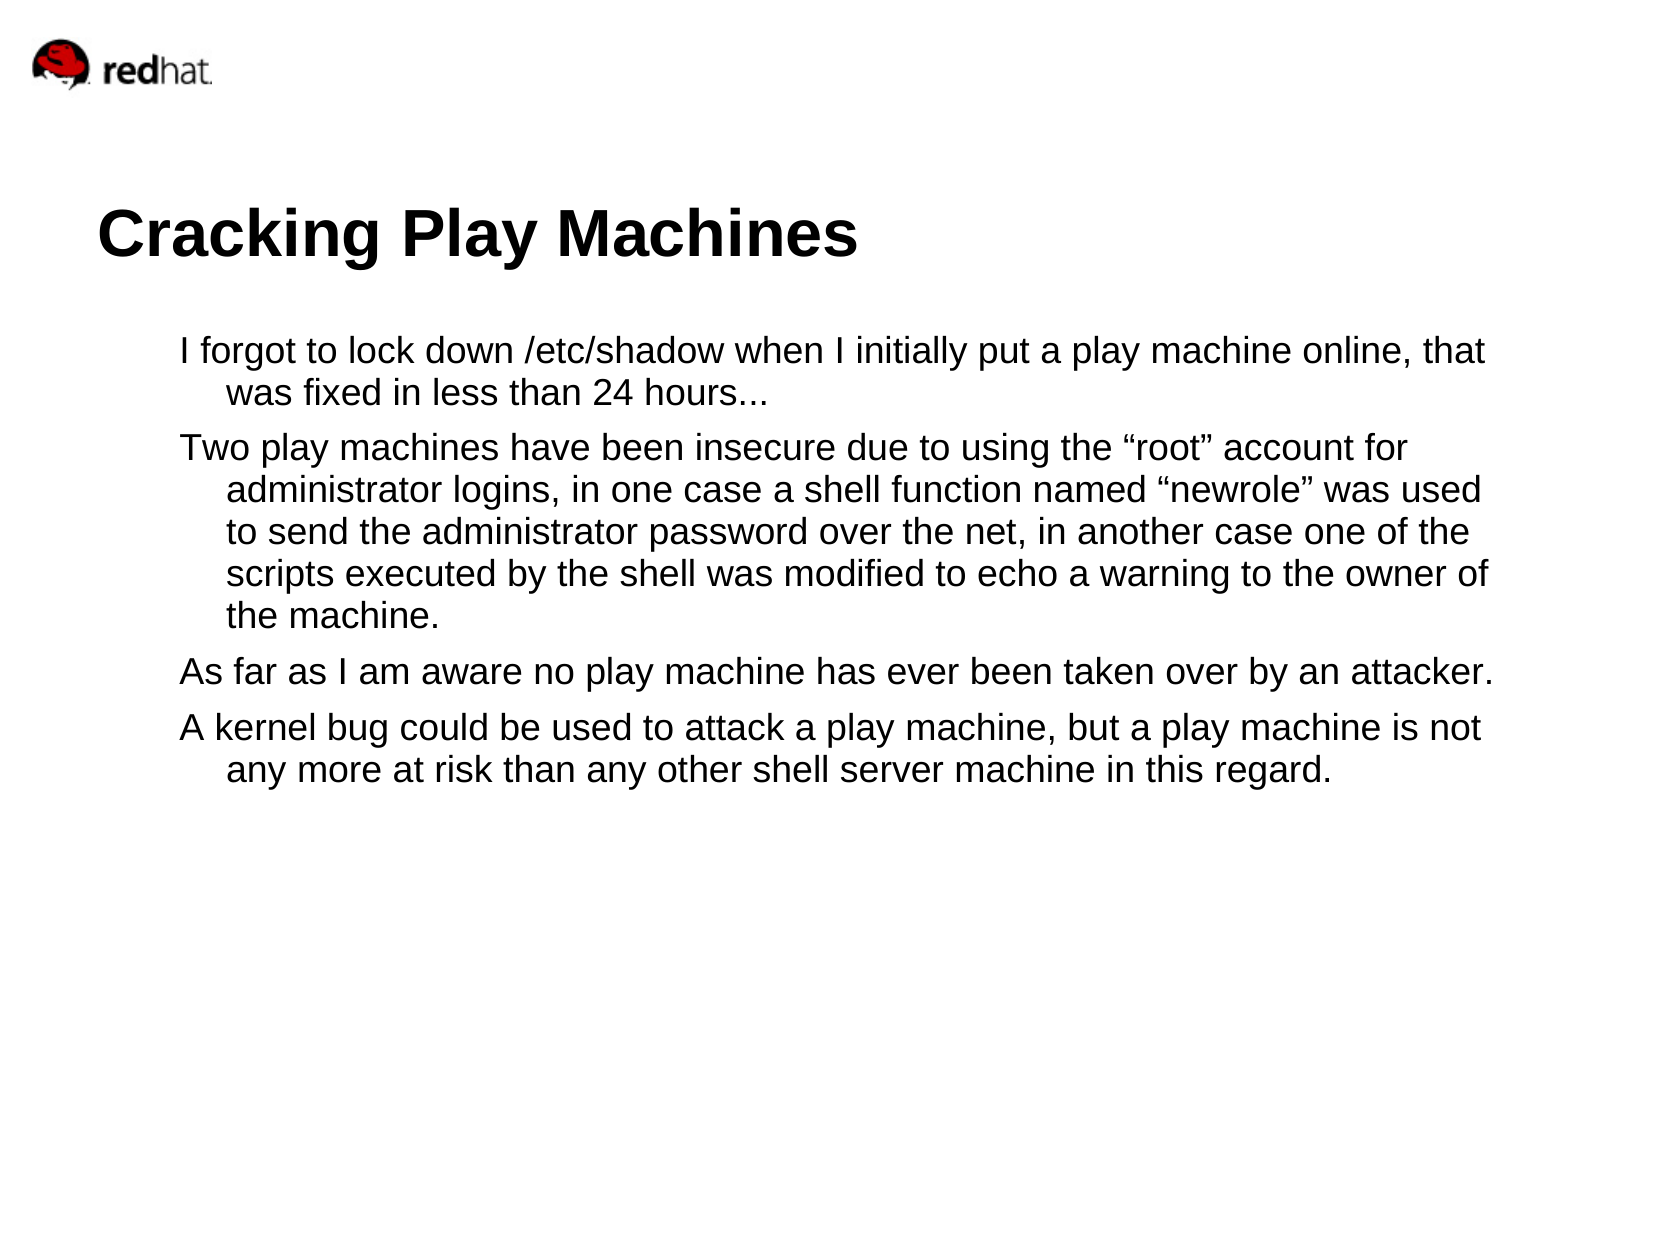

# Cracking Play Machines
I forgot to lock down /etc/shadow when I initially put a play machine online, that was fixed in less than 24 hours...
Two play machines have been insecure due to using the “root” account for administrator logins, in one case a shell function named “newrole” was used to send the administrator password over the net, in another case one of the scripts executed by the shell was modified to echo a warning to the owner of the machine.
As far as I am aware no play machine has ever been taken over by an attacker.
A kernel bug could be used to attack a play machine, but a play machine is not any more at risk than any other shell server machine in this regard.